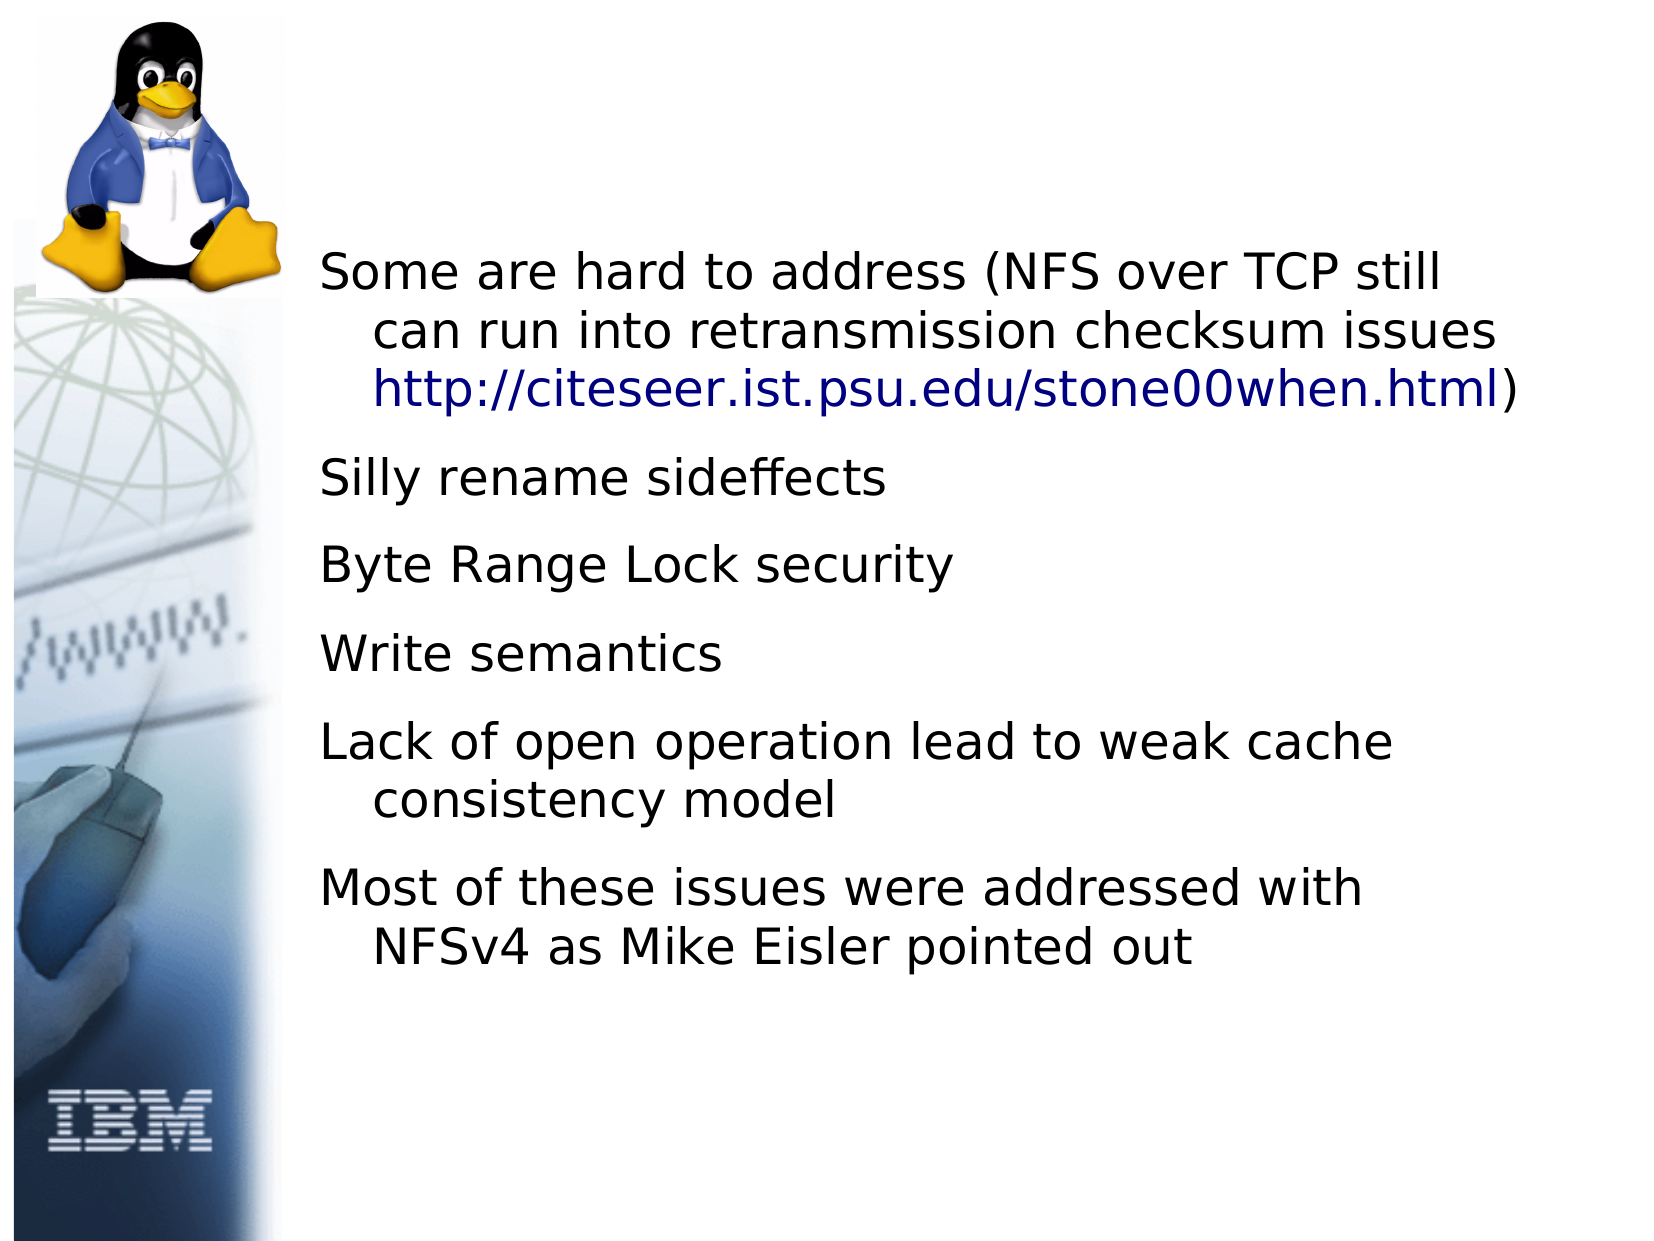

#
Some are hard to address (NFS over TCP still can run into retransmission checksum issues http://citeseer.ist.psu.edu/stone00when.html)
Silly rename sideffects
Byte Range Lock security
Write semantics
Lack of open operation lead to weak cache consistency model
Most of these issues were addressed with NFSv4 as Mike Eisler pointed out